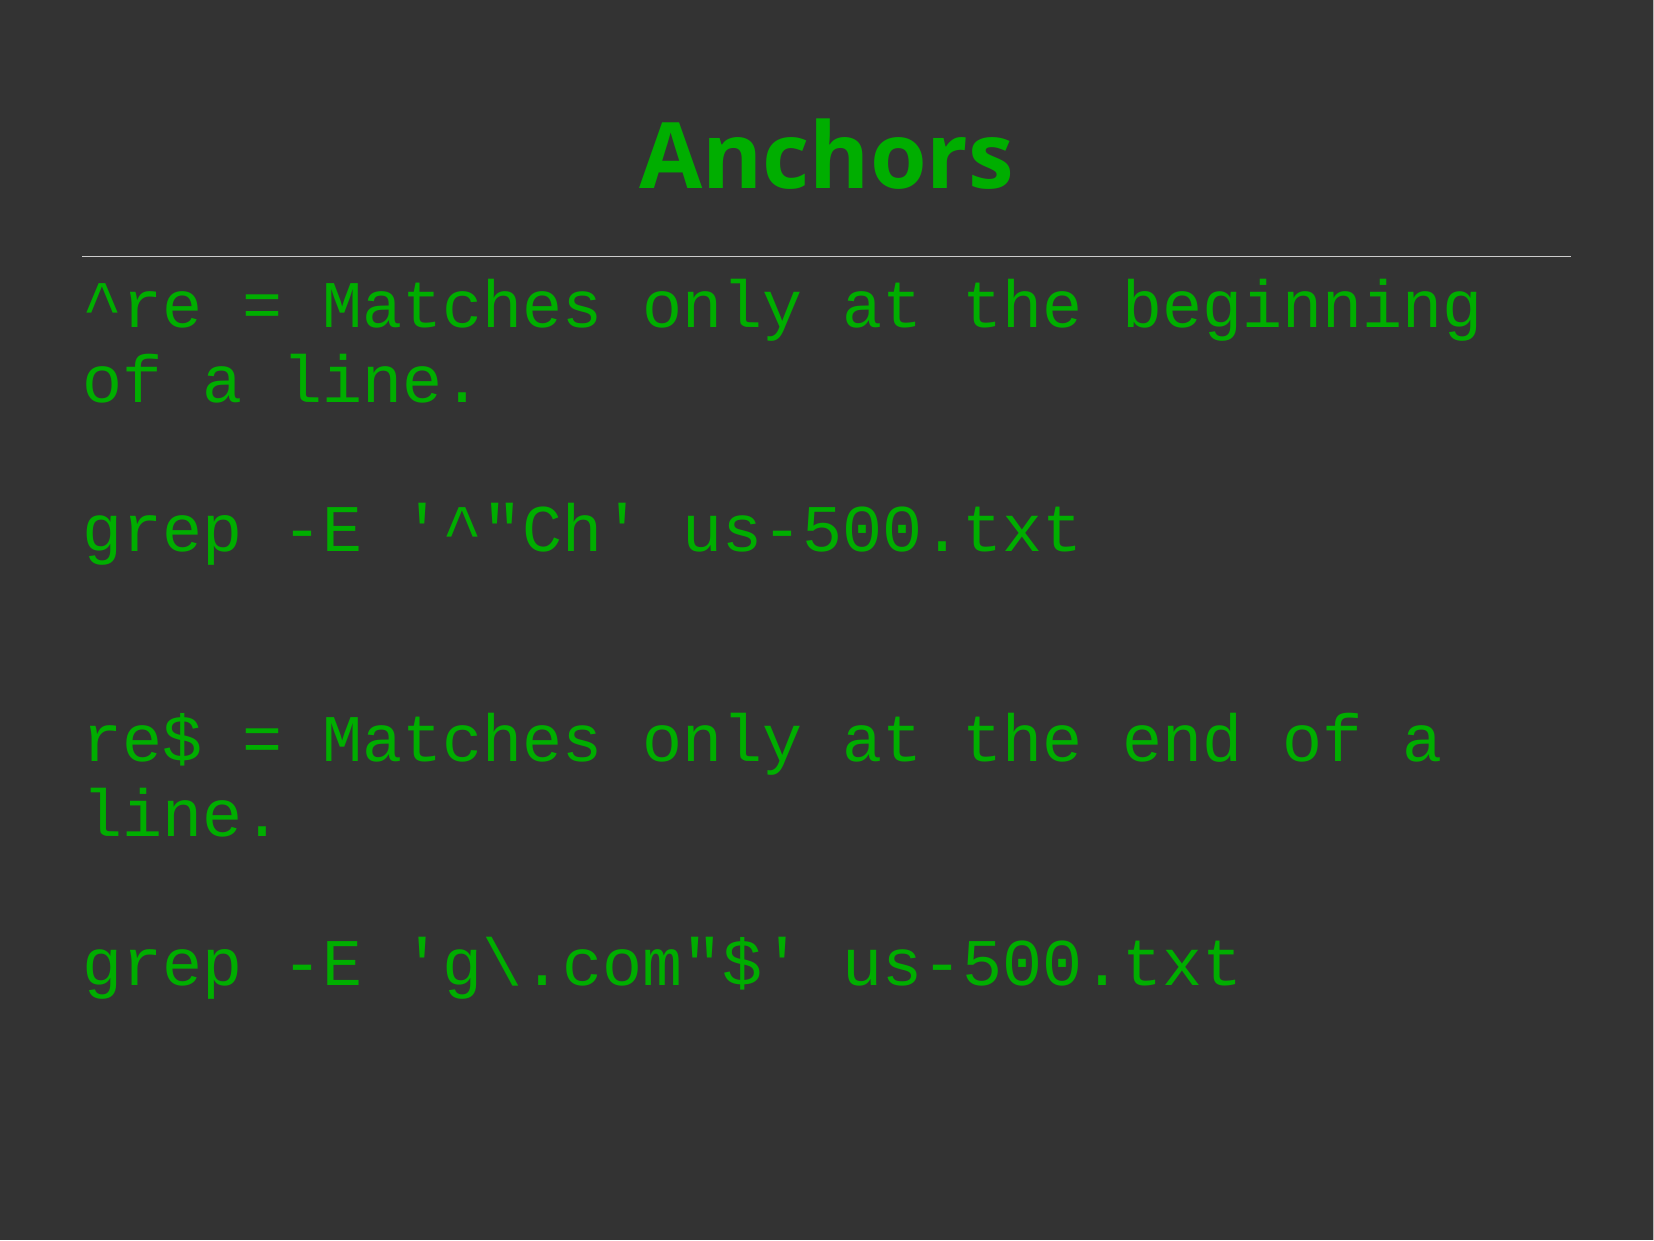

# Anchors
^re = Matches only at the beginning of a line.
grep -E '^"Ch' us-500.txt
re$ = Matches only at the end of a line.
grep -E 'g\.com"$' us-500.txt